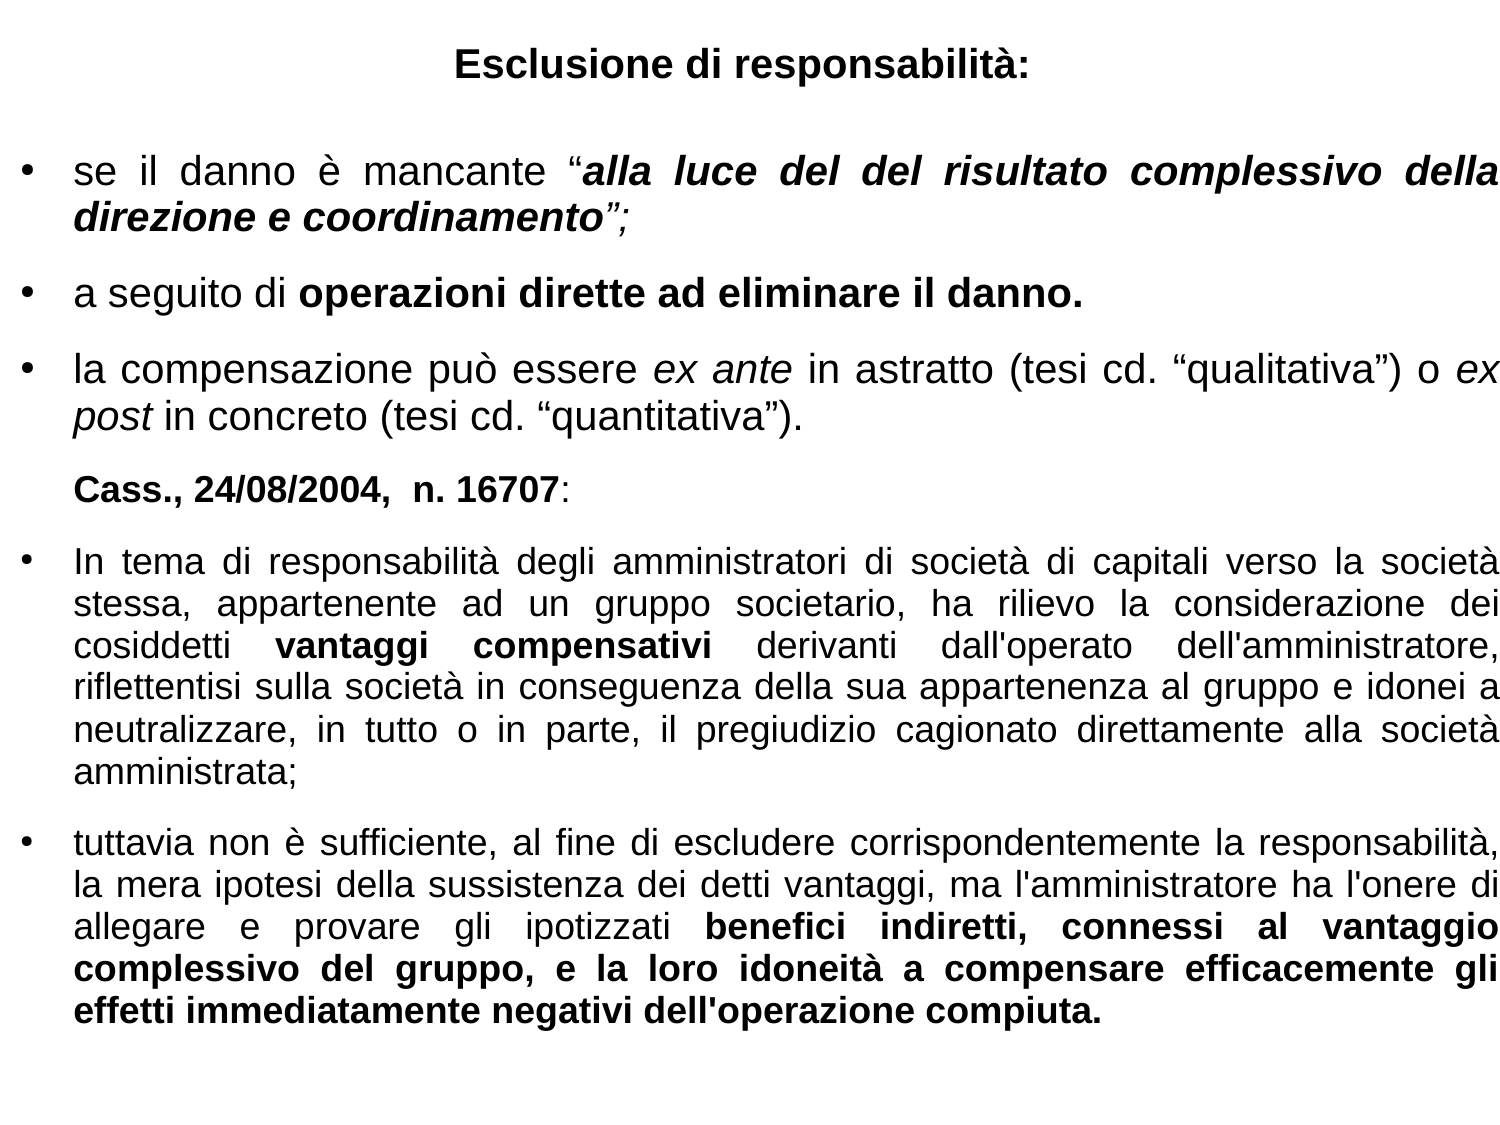

# Esclusione di responsabilità:
se il danno è mancante “alla luce del del risultato complessivo della direzione e coordinamento”;
a seguito di operazioni dirette ad eliminare il danno.
la compensazione può essere ex ante in astratto (tesi cd. “qualitativa”) o ex post in concreto (tesi cd. “quantitativa”).
Cass., 24/08/2004, n. 16707:
In tema di responsabilità degli amministratori di società di capitali verso la società stessa, appartenente ad un gruppo societario, ha rilievo la considerazione dei cosiddetti vantaggi compensativi derivanti dall'operato dell'amministratore, riflettentisi sulla società in conseguenza della sua appartenenza al gruppo e idonei a neutralizzare, in tutto o in parte, il pregiudizio cagionato direttamente alla società amministrata;
tuttavia non è sufficiente, al fine di escludere corrispondentemente la responsabilità, la mera ipotesi della sussistenza dei detti vantaggi, ma l'amministratore ha l'onere di allegare e provare gli ipotizzati benefici indiretti, connessi al vantaggio complessivo del gruppo, e la loro idoneità a compensare efficacemente gli effetti immediatamente negativi dell'operazione compiuta.